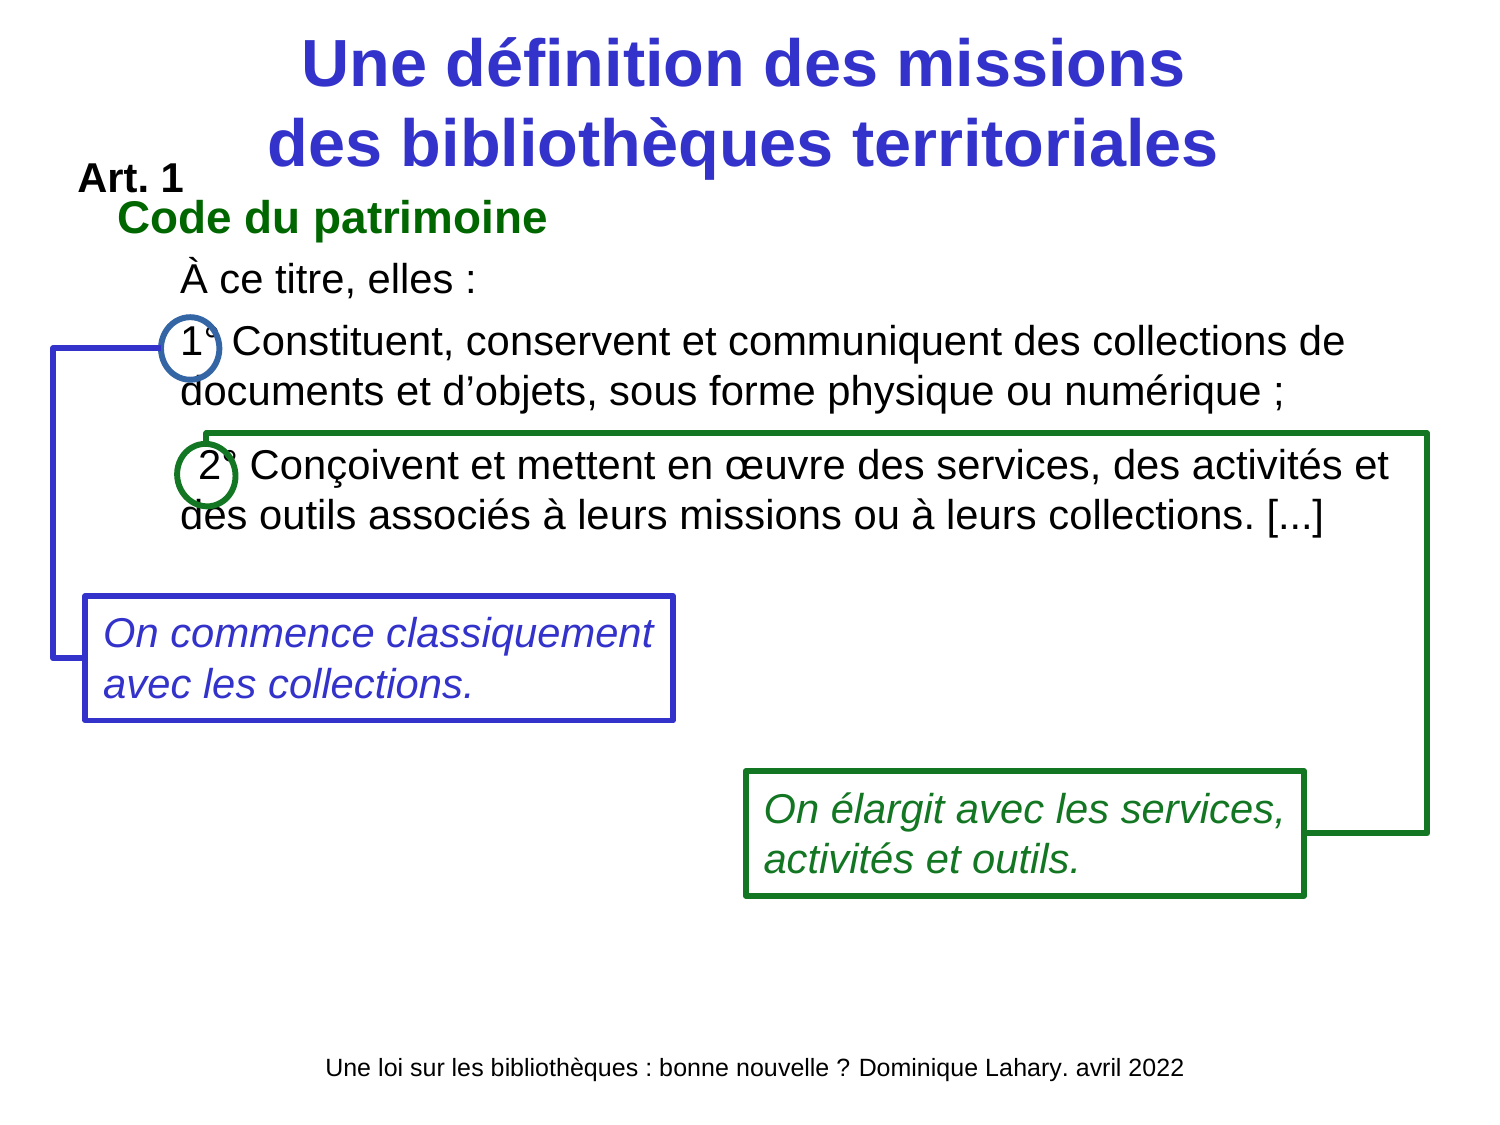

Une définition des missions
des bibliothèques territoriales
Art. 1
Code du patrimoine
	À ce titre, elles :
	1° Constituent, conservent et communiquent des collections de documents et d’objets, sous forme physique ou numérique ;
 2° Conçoivent et mettent en œuvre des services, des activités et des outils associés à leurs missions ou à leurs collections. [...]
On commence classiquement avec les collections.
On élargit avec les services, activités et outils.
Une loi sur les bibliothèques : bonne nouvelle ? Dominique Lahary. avril 2022